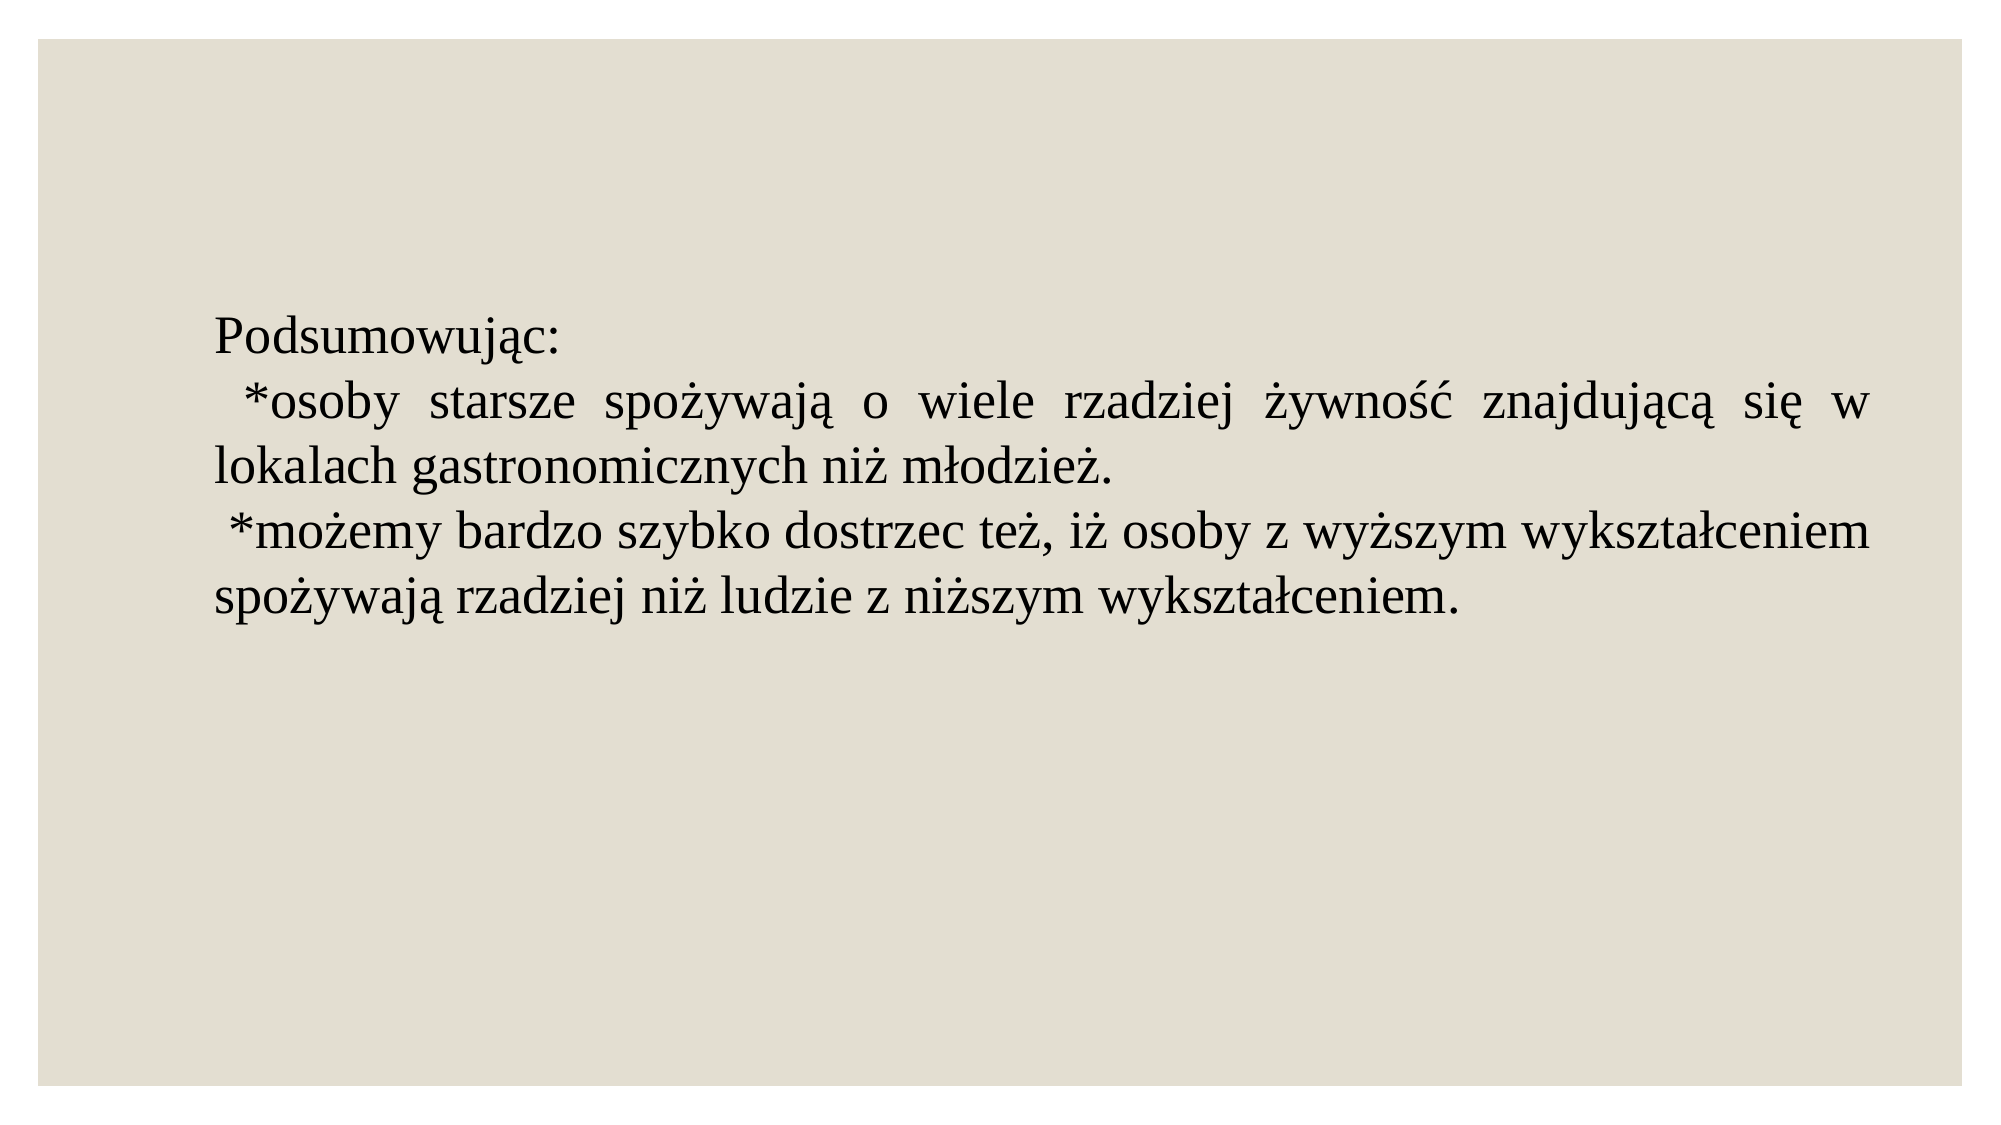

Podsumowując:
 *osoby starsze spożywają o wiele rzadziej żywność znajdującą się w lokalach gastronomicznych niż młodzież.
 *możemy bardzo szybko dostrzec też, iż osoby z wyższym wykształceniem spożywają rzadziej niż ludzie z niższym wykształceniem.